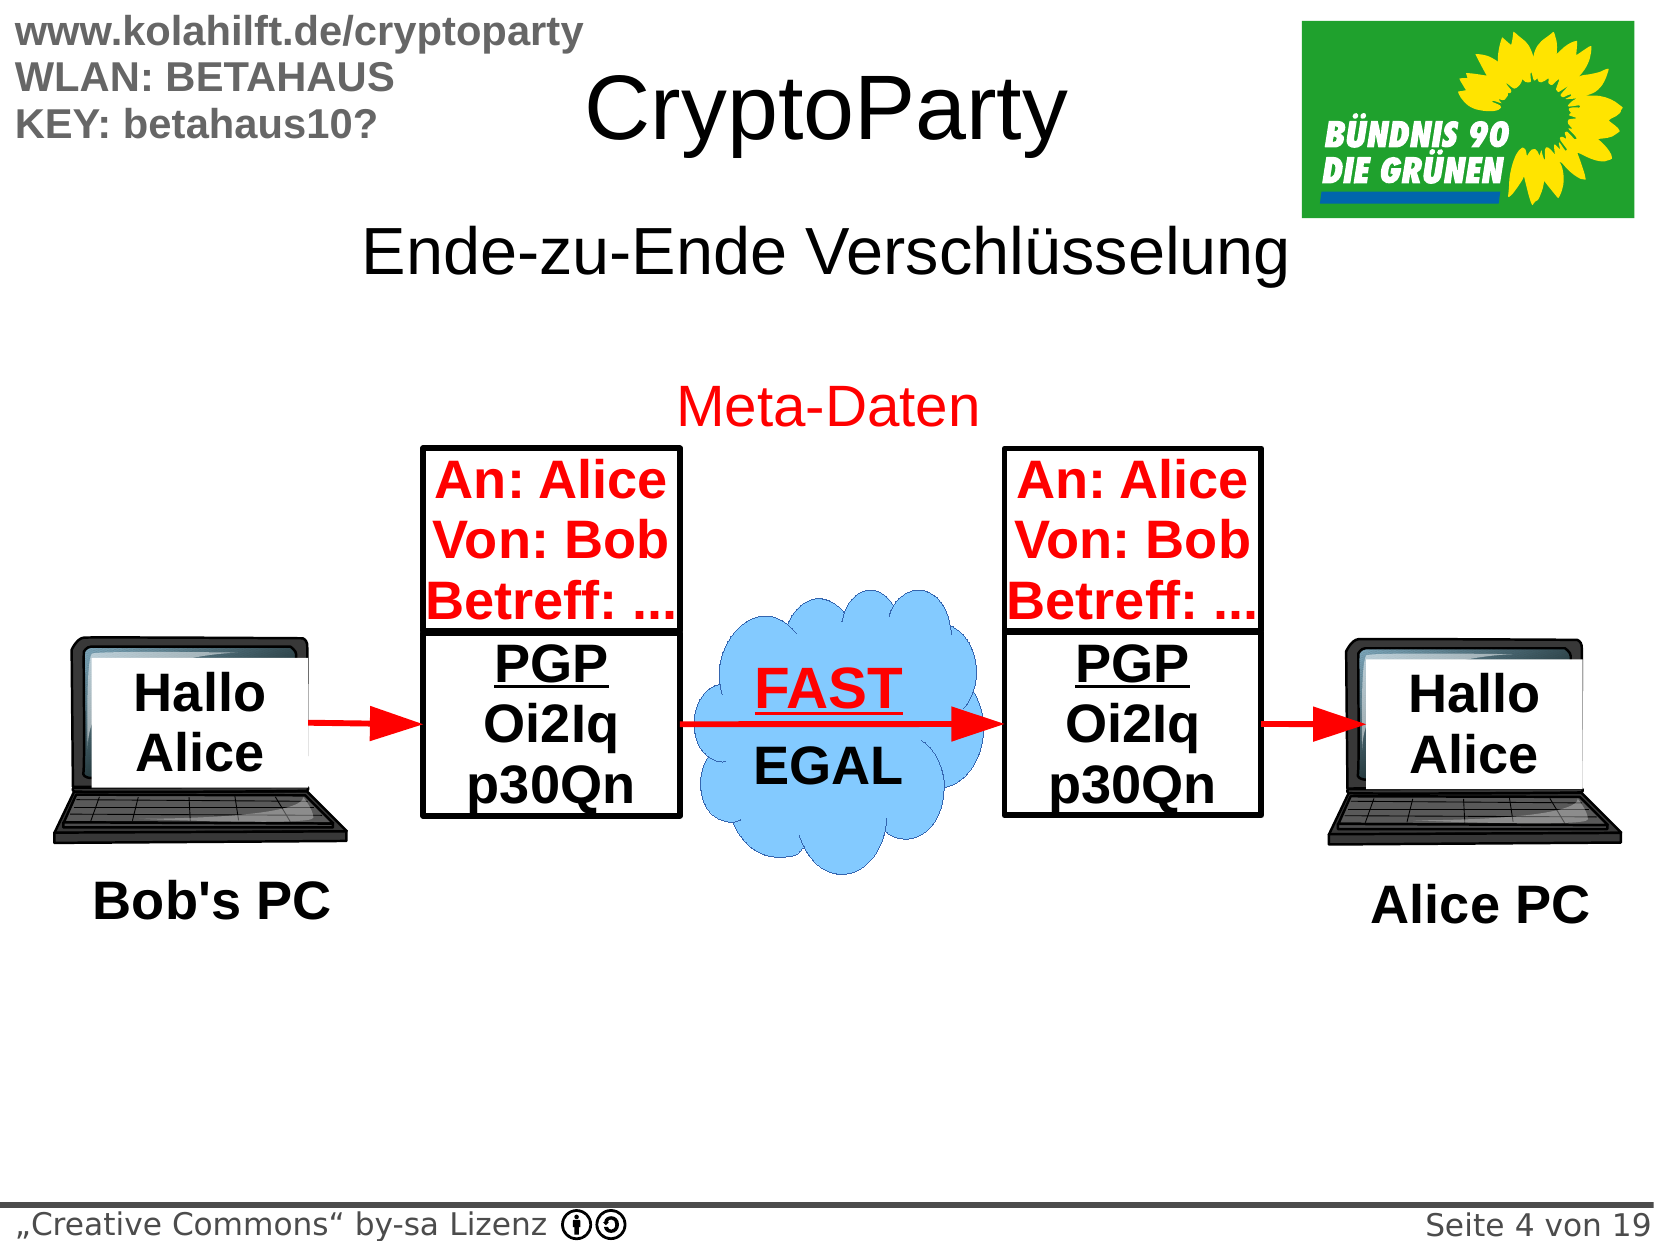

Ende-zu-Ende Verschlüsselung
Meta-Daten
An: Alice
Von: Bob
Betreff: ...
An: Alice
Von: Bob
Betreff: ...
FAST
EGAL
PGP
Oi2Iq
p30Qn
PGP
Oi2Iq
p30Qn
Hallo
Alice
Hallo
Alice
Bob's PC
Alice PC